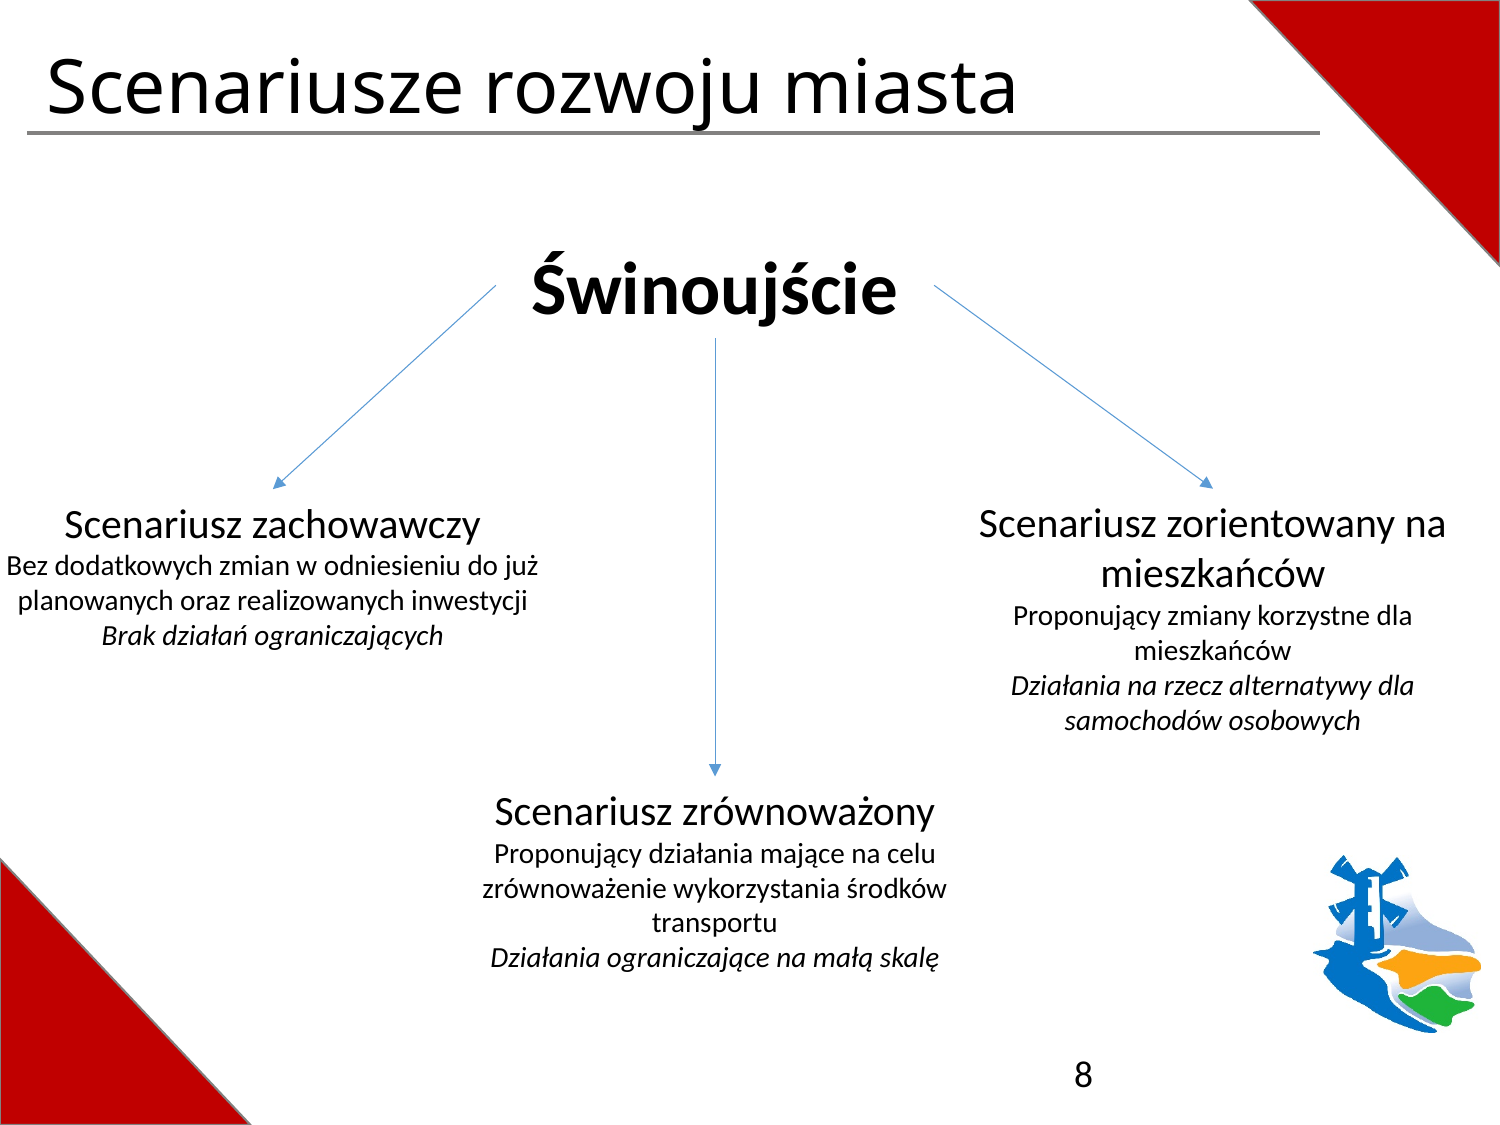

Scenariusze rozwoju miasta
Świnoujście
Scenariusz zorientowany na mieszkańców
Proponujący zmiany korzystne dla mieszkańców
Działania na rzecz alternatywy dla samochodów osobowych
Scenariusz zachowawczy
Bez dodatkowych zmian w odniesieniu do już planowanych oraz realizowanych inwestycji
Brak działań ograniczających
Scenariusz zrównoważony
Proponujący działania mające na celu zrównoważenie wykorzystania środków transportu
Działania ograniczające na małą skalę